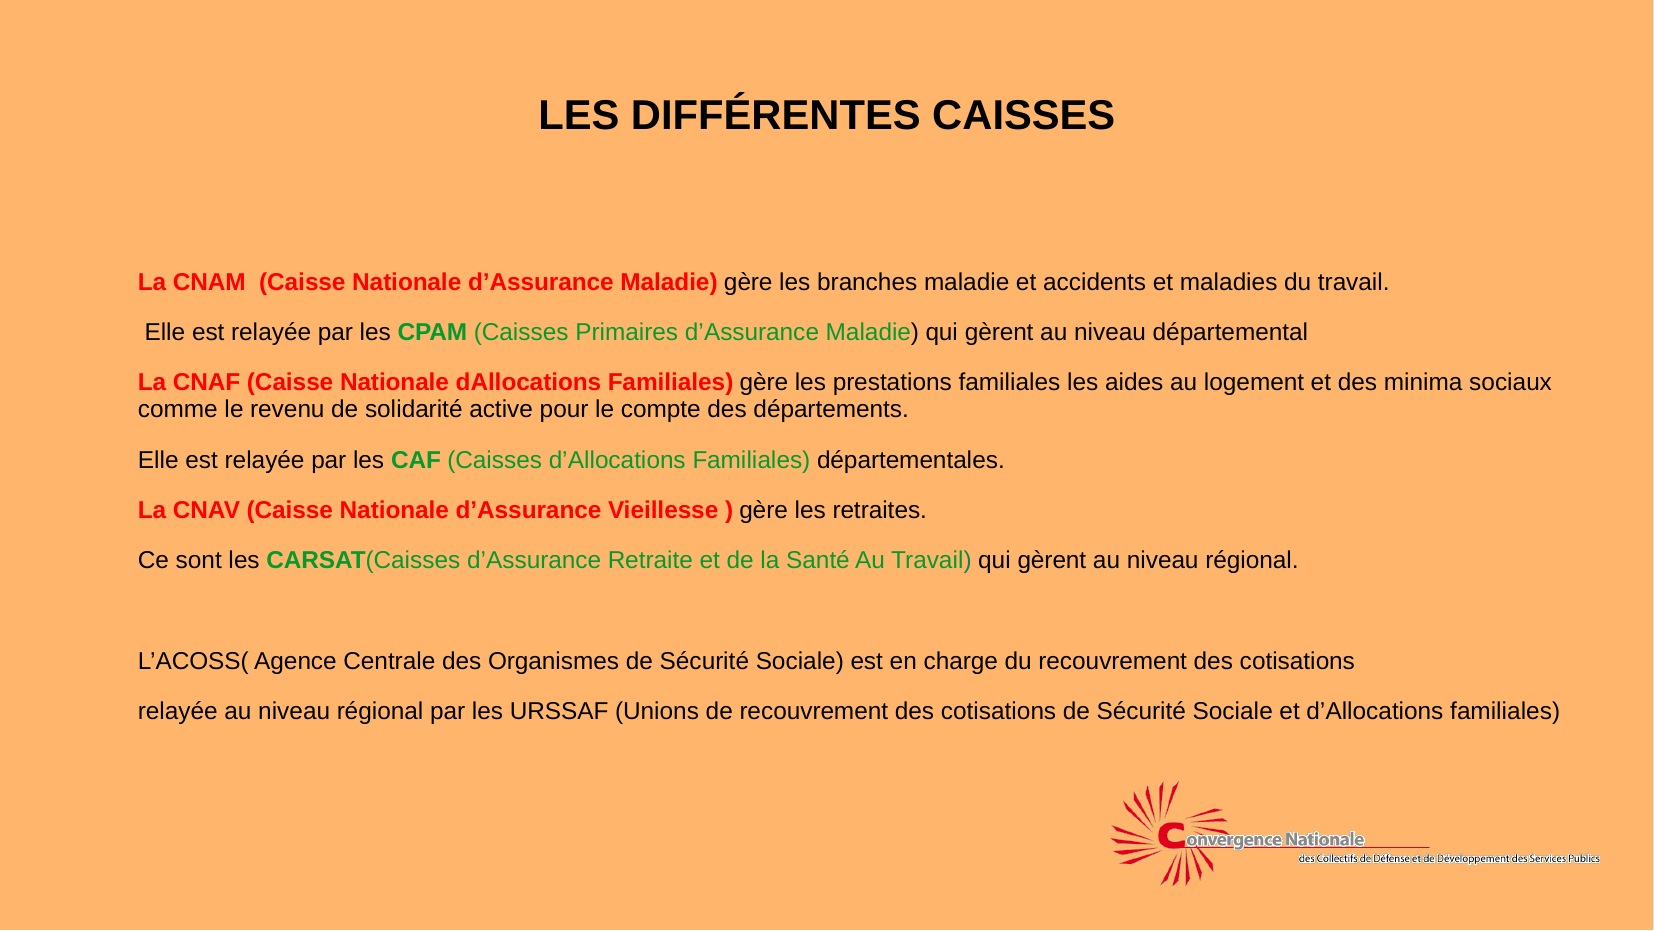

# LES DIFFÉRENTES CAISSES
La CNAM (Caisse Nationale d’Assurance Maladie) gère les branches maladie et accidents et maladies du travail.
 Elle est relayée par les CPAM (Caisses Primaires d’Assurance Maladie) qui gèrent au niveau départemental
La CNAF (Caisse Nationale dAllocations Familiales) gère les prestations familiales les aides au logement et des minima sociaux comme le revenu de solidarité active pour le compte des départements.
Elle est relayée par les CAF (Caisses d’Allocations Familiales) départementales.
La CNAV (Caisse Nationale d’Assurance Vieillesse ) gère les retraites.
Ce sont les CARSAT(Caisses d’Assurance Retraite et de la Santé Au Travail) qui gèrent au niveau régional.
L’ACOSS( Agence Centrale des Organismes de Sécurité Sociale) est en charge du recouvrement des cotisations
relayée au niveau régional par les URSSAF (Unions de recouvrement des cotisations de Sécurité Sociale et d’Allocations familiales)